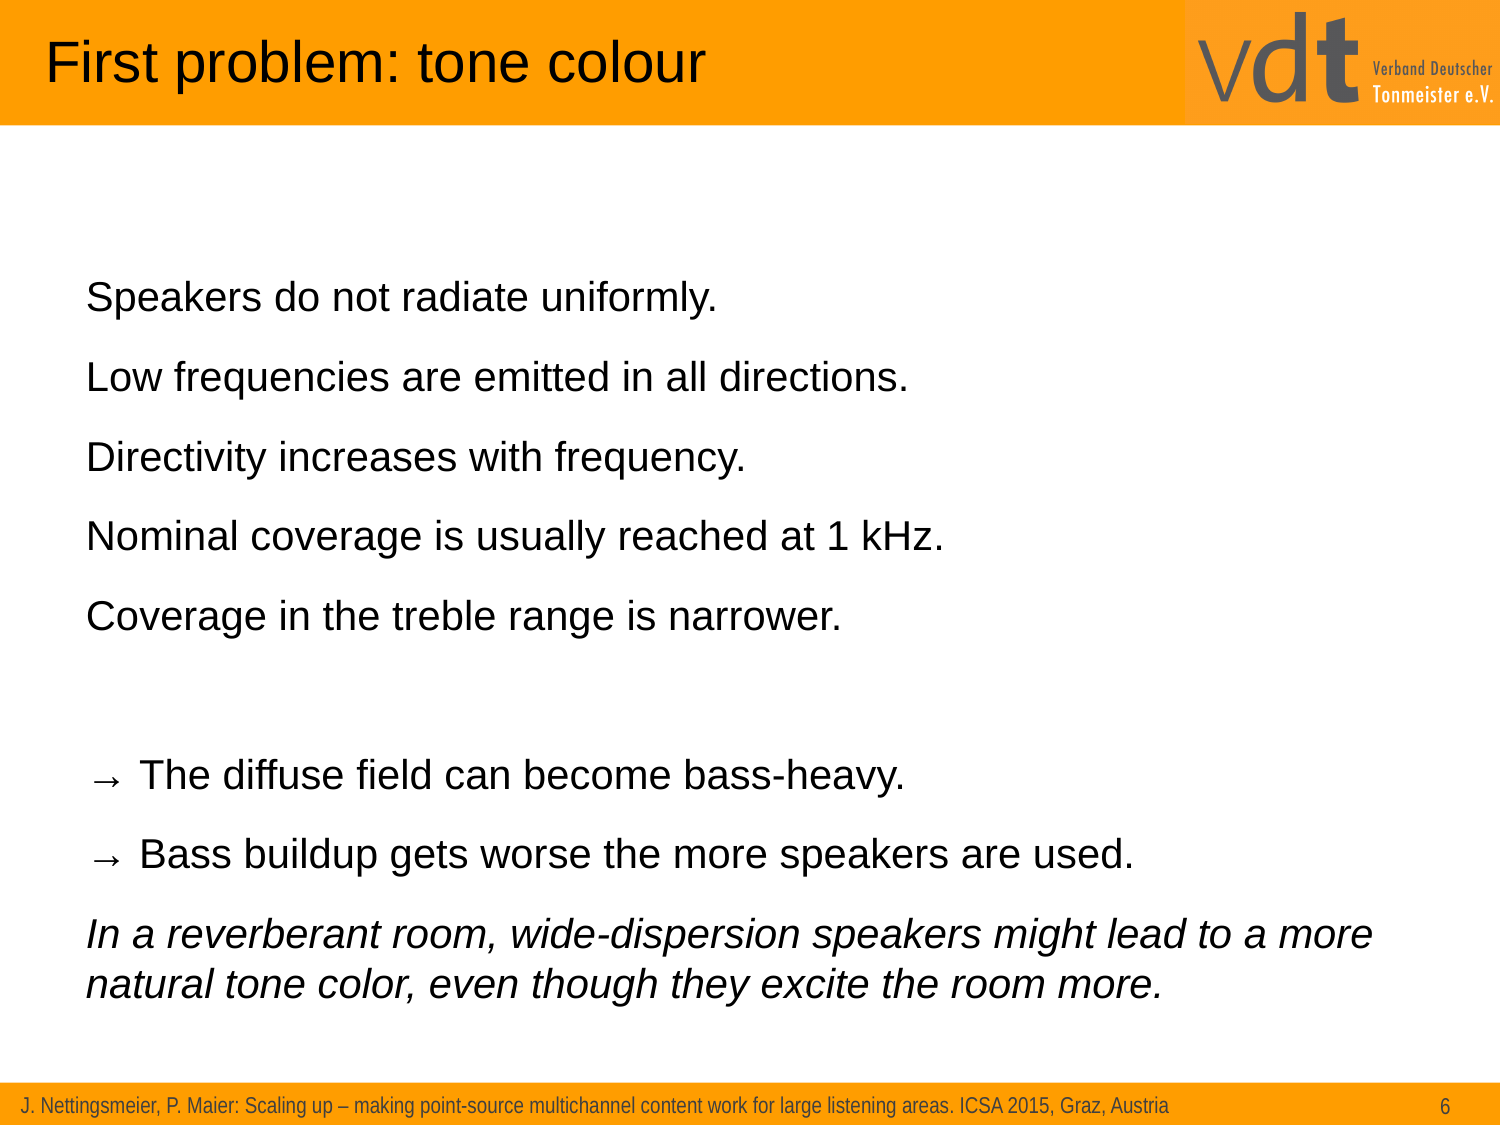

First problem: tone colour
# Speakers do not radiate uniformly.
Low frequencies are emitted in all directions.
Directivity increases with frequency.
Nominal coverage is usually reached at 1 kHz.
Coverage in the treble range is narrower.
→ The diffuse field can become bass-heavy.
→ Bass buildup gets worse the more speakers are used.
In a reverberant room, wide-dispersion speakers might lead to a more natural tone color, even though they excite the room more.